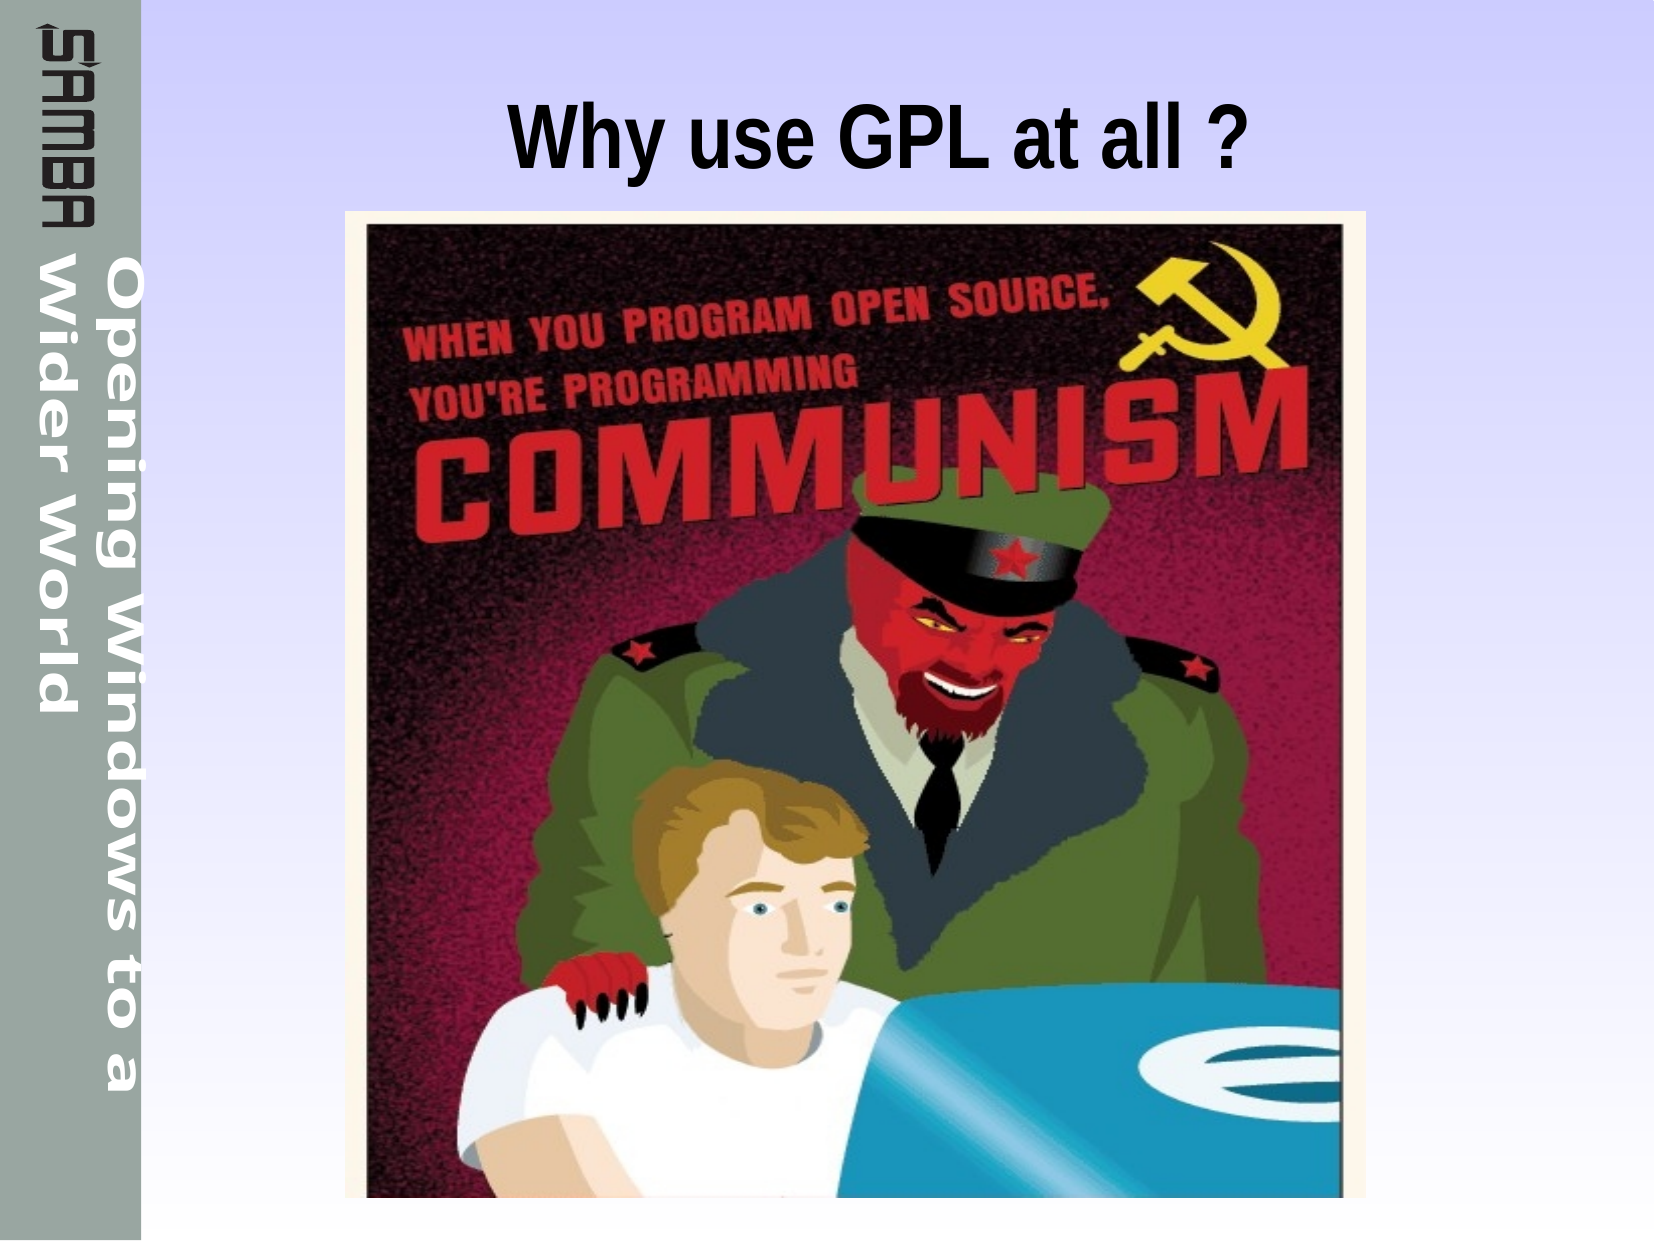

# Why use GPL at all ?